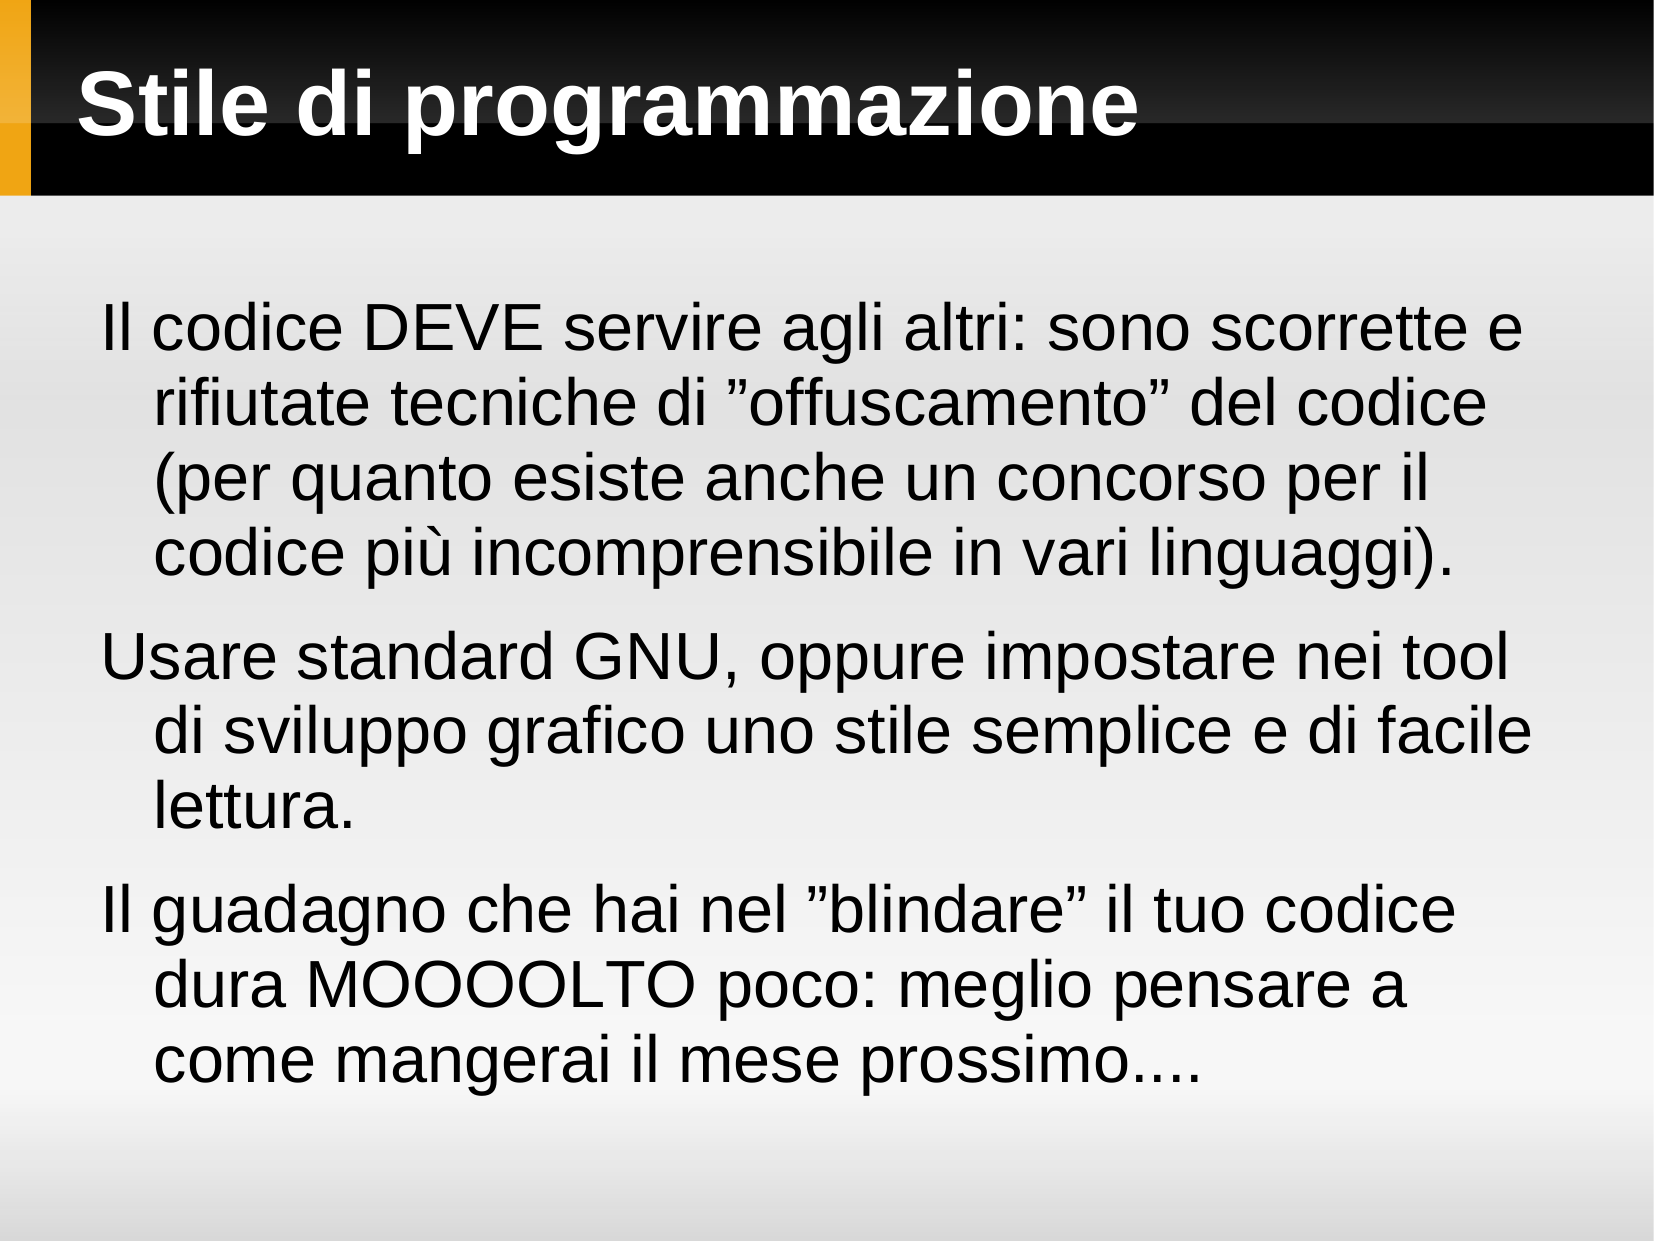

# Stile di programmazione
Il codice DEVE servire agli altri: sono scorrette e rifiutate tecniche di ”offuscamento” del codice (per quanto esiste anche un concorso per il codice più incomprensibile in vari linguaggi).
Usare standard GNU, oppure impostare nei tool di sviluppo grafico uno stile semplice e di facile lettura.
Il guadagno che hai nel ”blindare” il tuo codice dura MOOOOLTO poco: meglio pensare a come mangerai il mese prossimo....